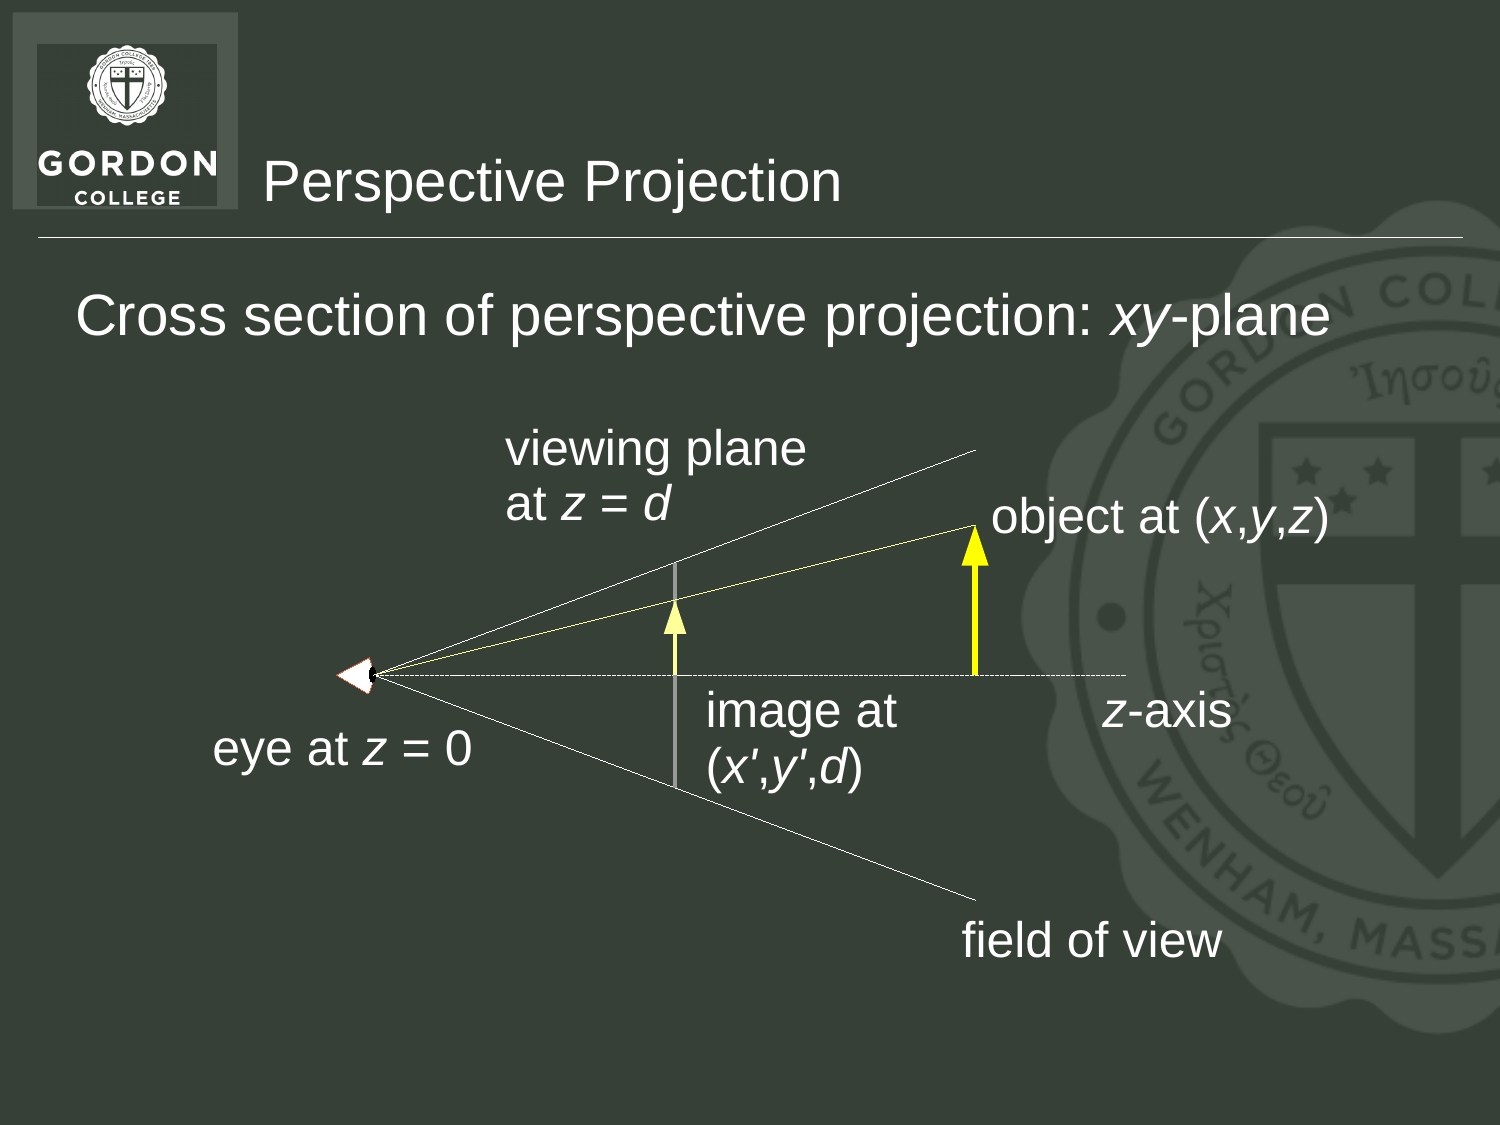

# Perspective Projection
Cross section of perspective projection: xy-plane
viewing plane
at z = d
object at (x,y,z)
image at (x',y',d)
z-axis
eye at z = 0
field of view